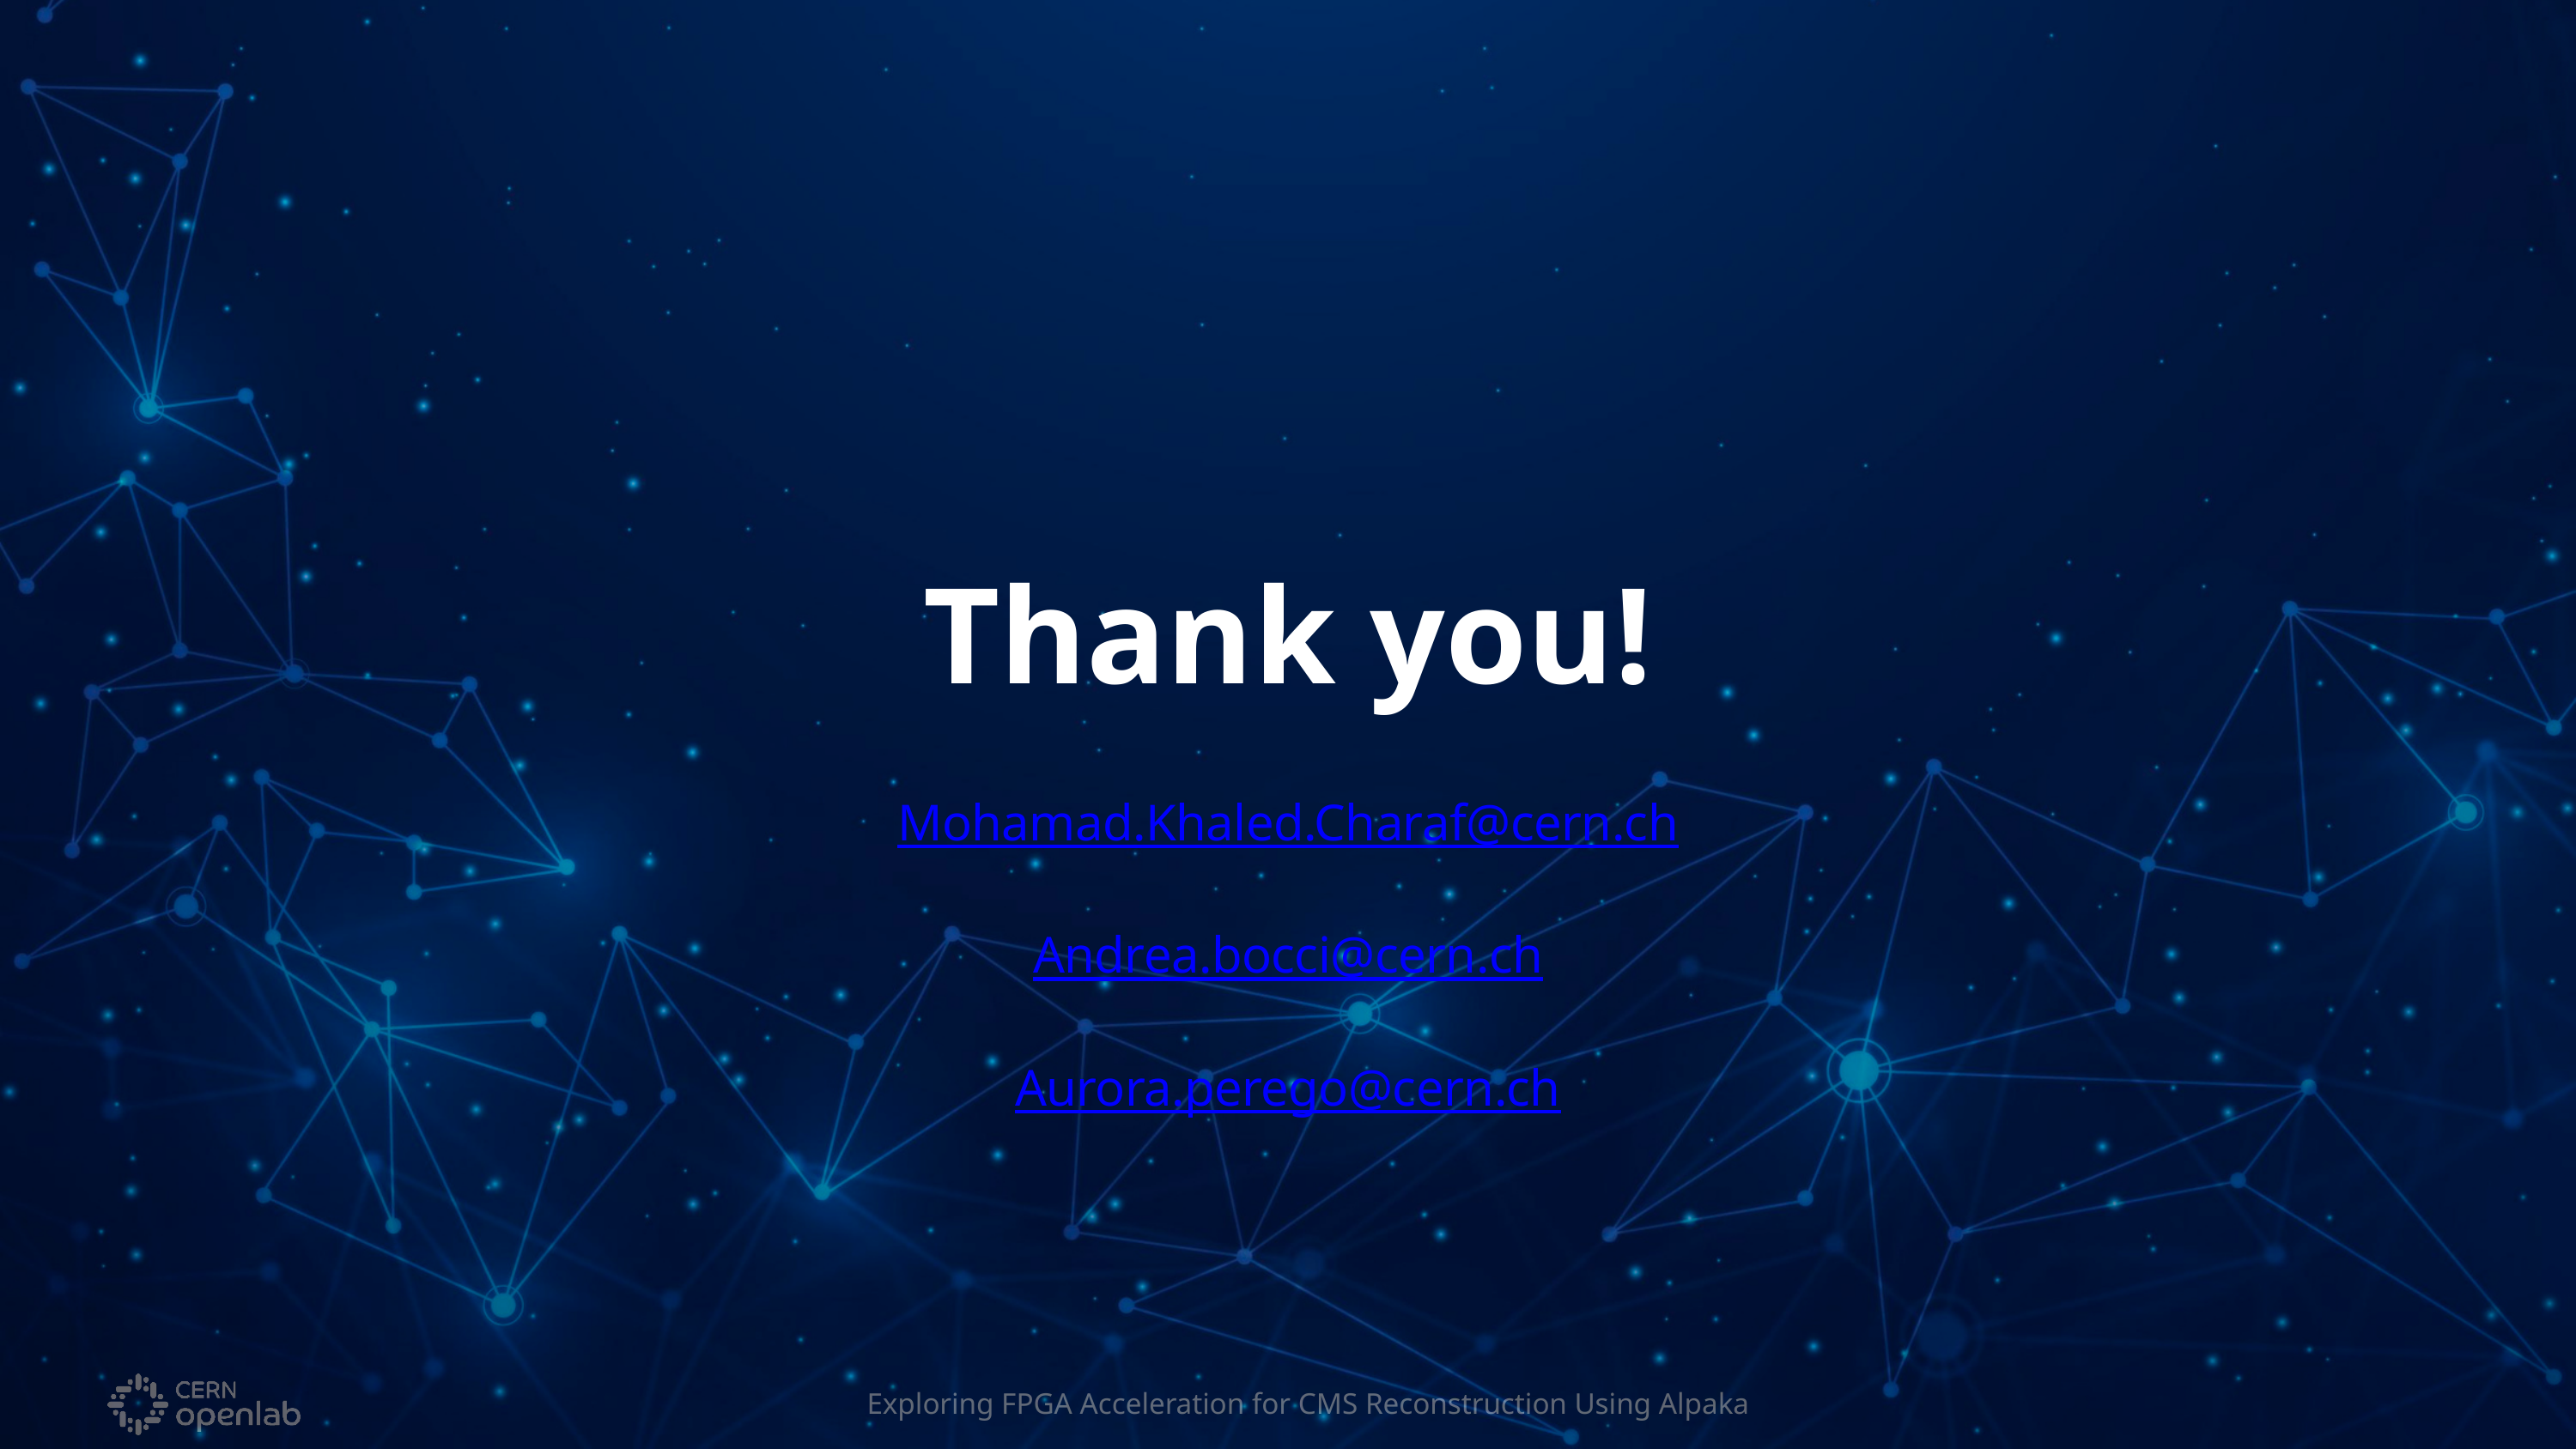

Thank you!
Mohamad.Khaled.Charaf@cern.ch
Andrea.bocci@cern.ch
Aurora.perego@cern.ch
Exploring FPGA Acceleration for CMS Reconstruction Using Alpaka